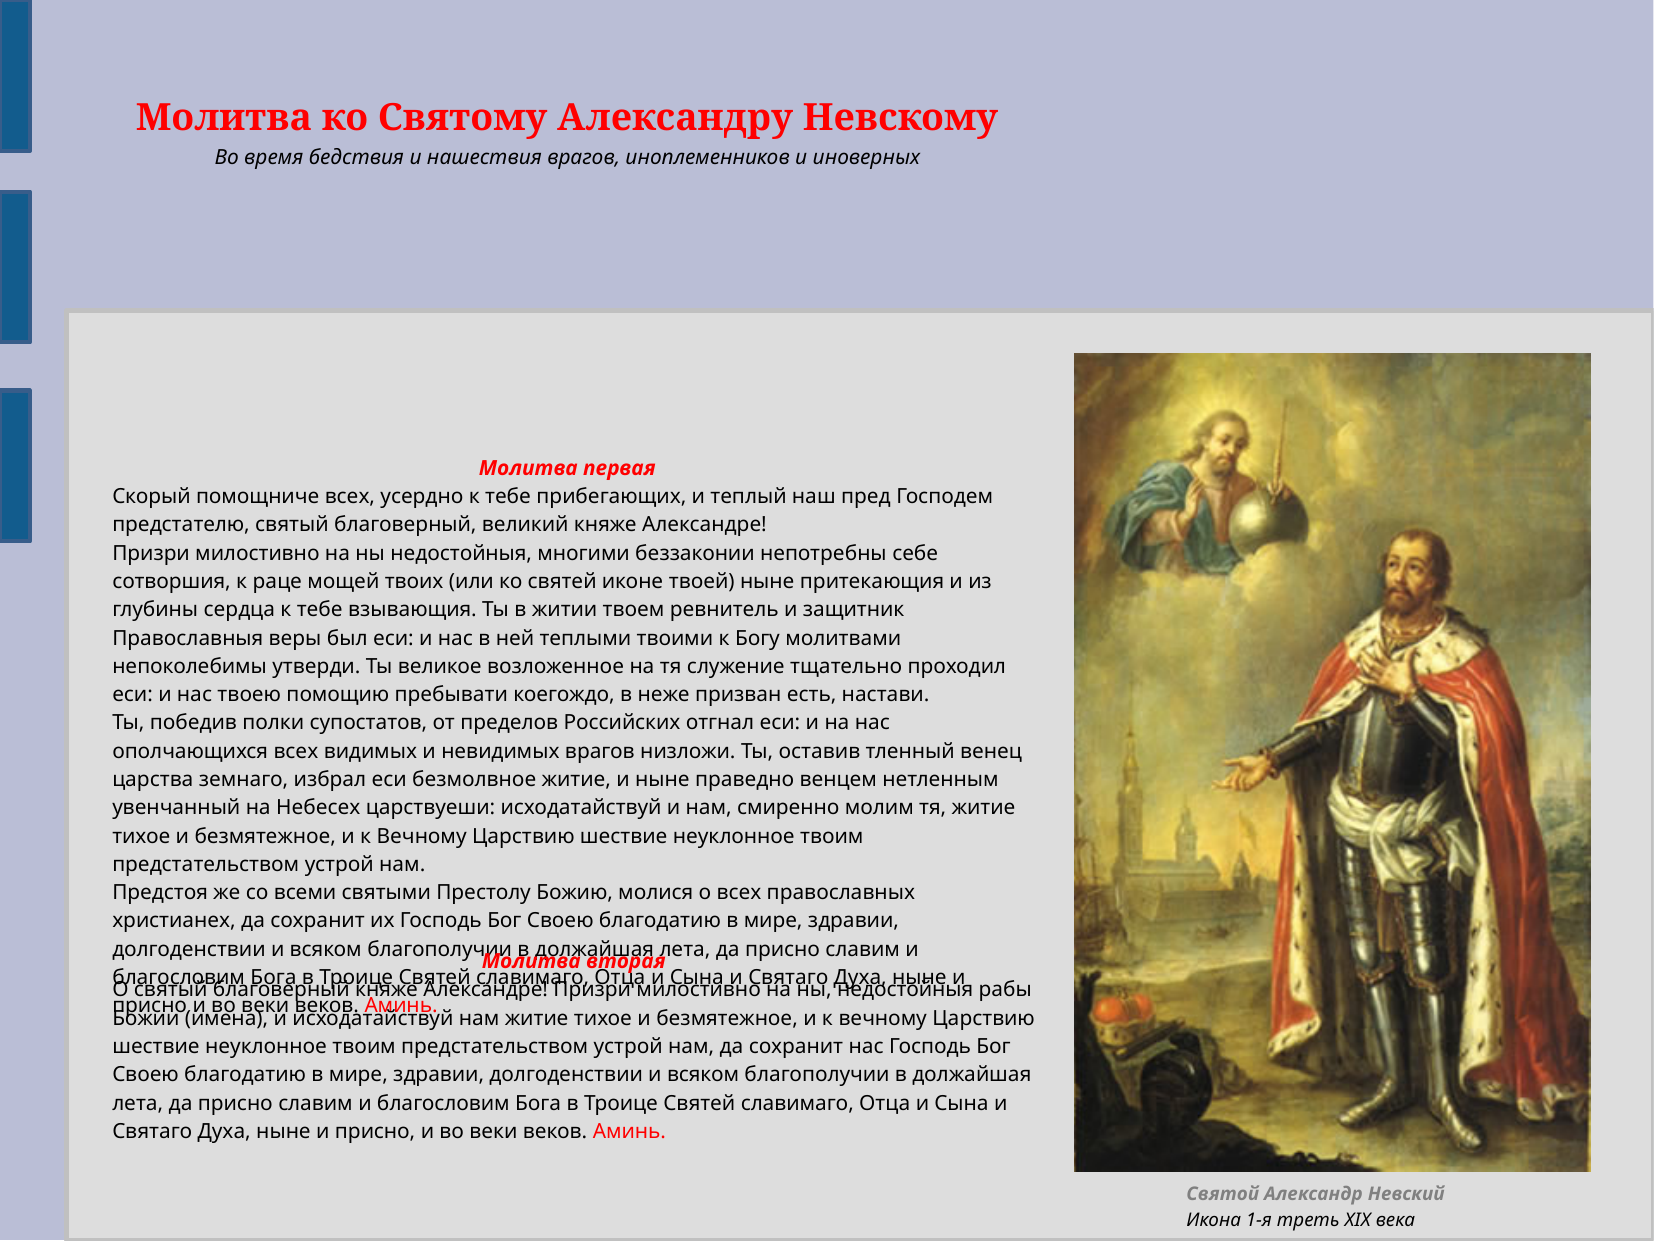

#
Молитва ко Святому Александру Невскому
Во время бедствия и нашествия врагов, иноплеменников и иноверных
Молитва первая
Скорый помощниче всех, усердно к тебе прибегающих, и теплый наш пред Господем предстателю, святый благоверный, великий княже Александре!
Призри милостивно на ны недостойныя, многими беззаконии непотребны себе сотворшия, к раце мощей твоих (или ко святей иконе твоей) ныне притекающия и из глубины сердца к тебе взывающия. Ты в житии твоем ревнитель и защитник Православныя веры был еси: и нас в ней теплыми твоими к Богу молитвами непоколебимы утверди. Ты великое возложенное на тя служение тщательно проходил еси: и нас твоею помощию пребывати коегождо, в неже призван есть, настави.
Ты, победив полки супостатов, от пределов Российских отгнал еси: и на нас ополчающихся всех видимых и невидимых врагов низложи. Ты, оставив тленный венец царства земнаго, избрал еси безмолвное житие, и ныне праведно венцем нетленным увенчанный на Небесех царствуеши: исходатайствуй и нам, смиренно молим тя, житие тихое и безмятежное, и к Вечному Царствию шествие неуклонное твоим предстательством устрой нам.
Предстоя же со всеми святыми Престолу Божию, молися о всех православных христианех, да сохранит их Господь Бог Своею благодатию в мире, здравии, долгоденствии и всяком благополучии в должайшая лета, да присно славим и благословим Бога в Троице Святей славимаго, Отца и Сына и Святаго Духа, ныне и присно и во веки веков. Аминь.
Молитва вторая
О святый благоверный княже Александре! Призри милостивно на ны, недостойныя рабы Божии (имена), и исходатайствуй нам житие тихое и безмятежное, и к вечному Царствию шествие неуклонное твоим предстательством устрой нам, да сохранит нас Господь Бог Своею благодатию в мире, здравии, долгоденствии и всяком благополучии в должайшая лета, да присно славим и благословим Бога в Троице Святей славимаго, Отца и Сына и Святаго Духа, ныне и присно, и во веки веков. Аминь.
Святой Александр Невский
Икона 1-я треть XIX века